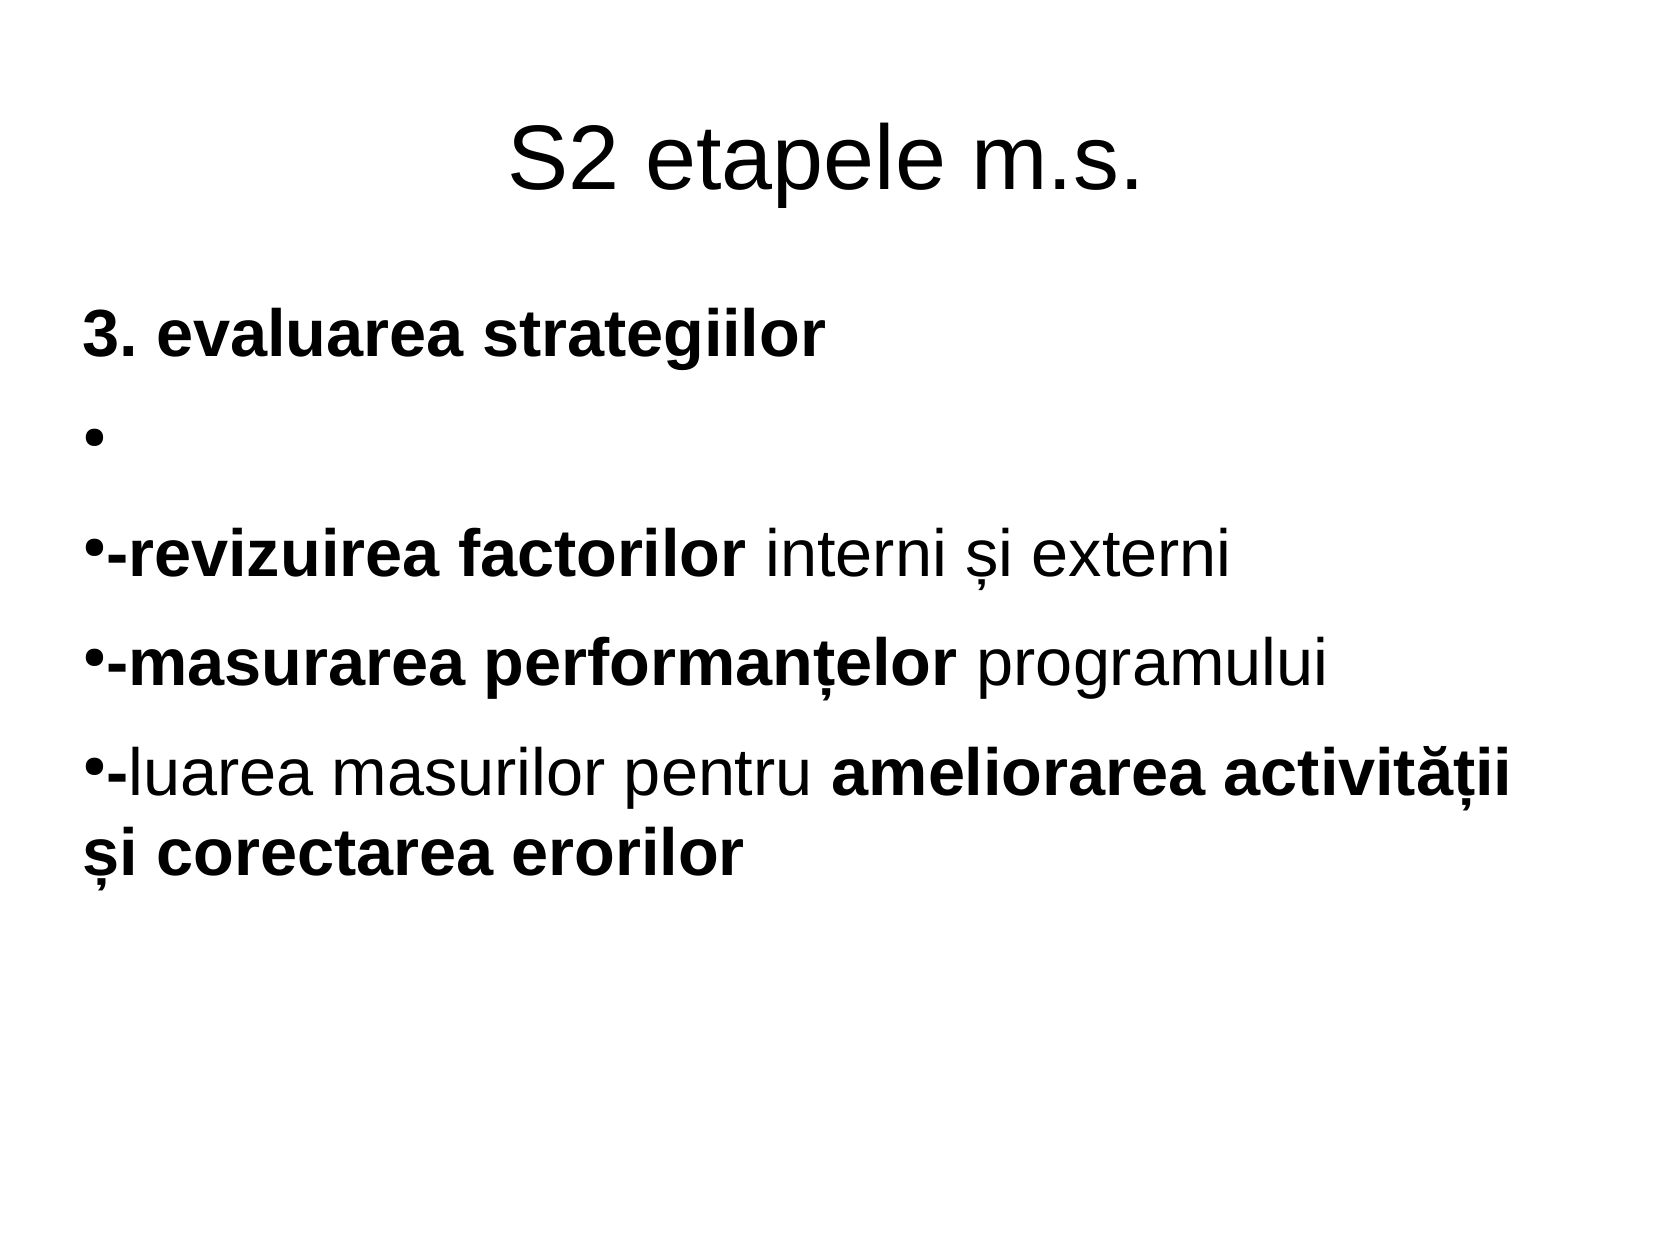

# S2 etapele m.s.
3. evaluarea strategiilor
-revizuirea factorilor interni și externi
-masurarea performanțelor programului
-luarea masurilor pentru ameliorarea activității și corectarea erorilor